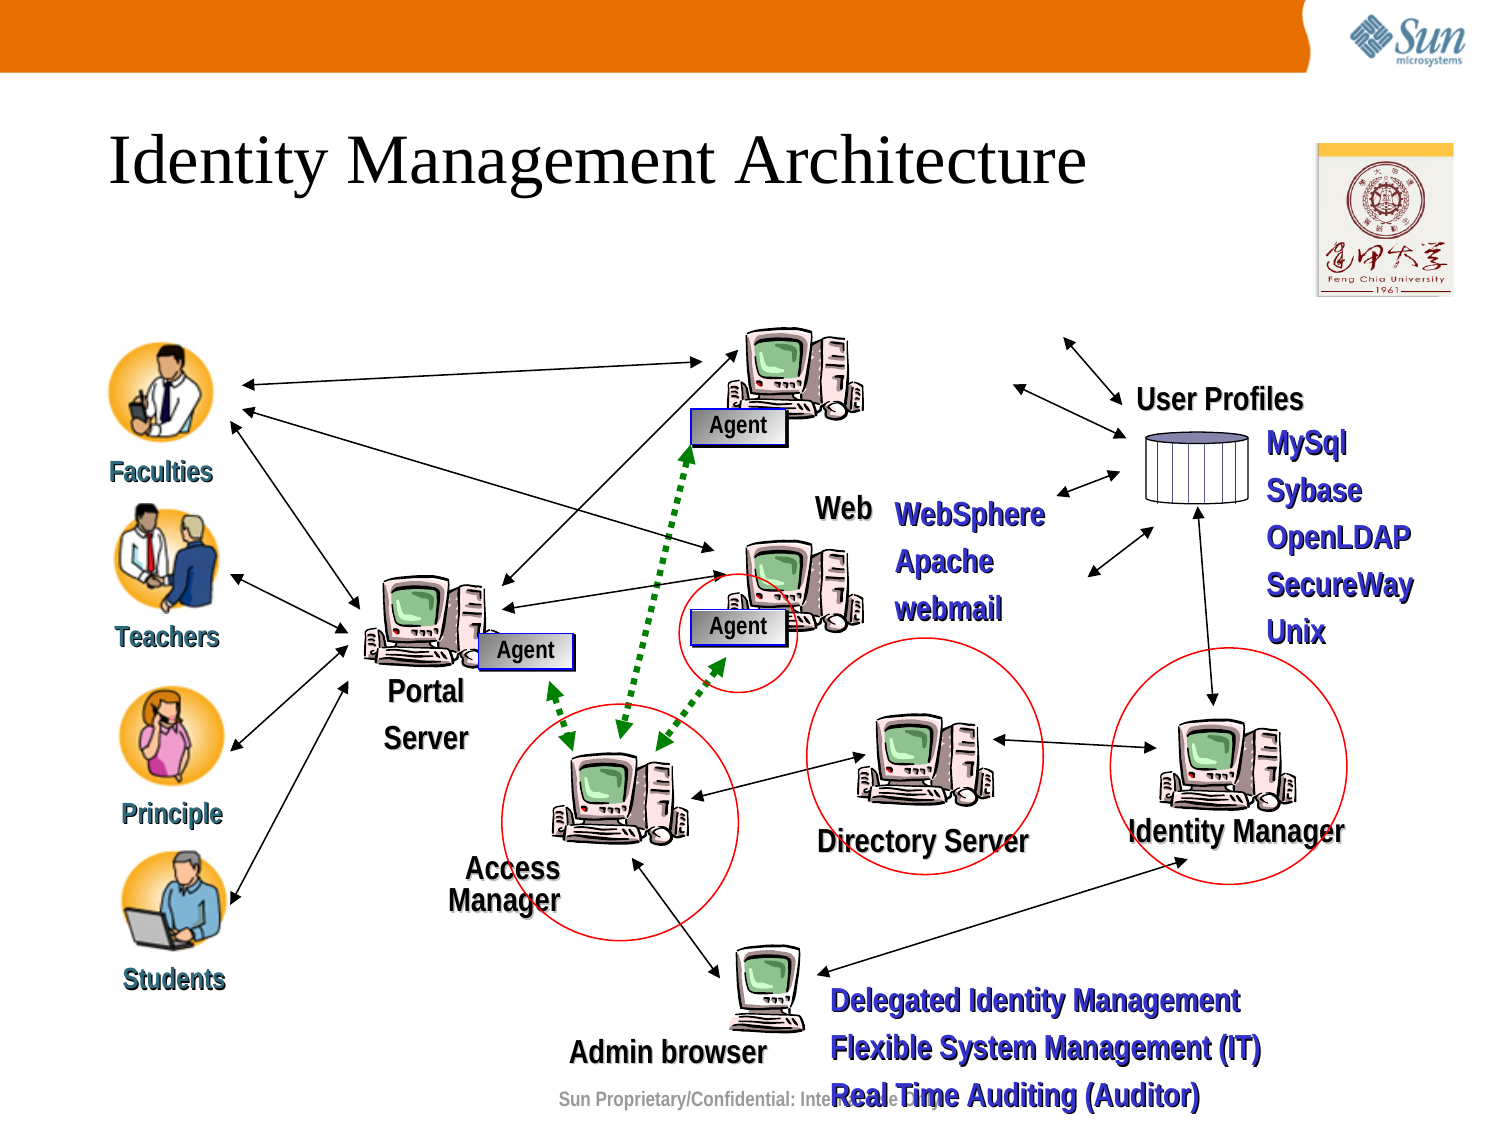

# Identity Management Architecture
Faculties
User Profiles
Agent
MySql
Sybase
OpenLDAP
SecureWay
Unix
Web
WebSphere
Apache
webmail
Teachers
Agent
Agent
Portal
Server
Principle
Identity Manager
Directory Server
Students
Access Manager
Delegated Identity Management
Flexible System Management (IT)
Real Time Auditing (Auditor)
Admin browser